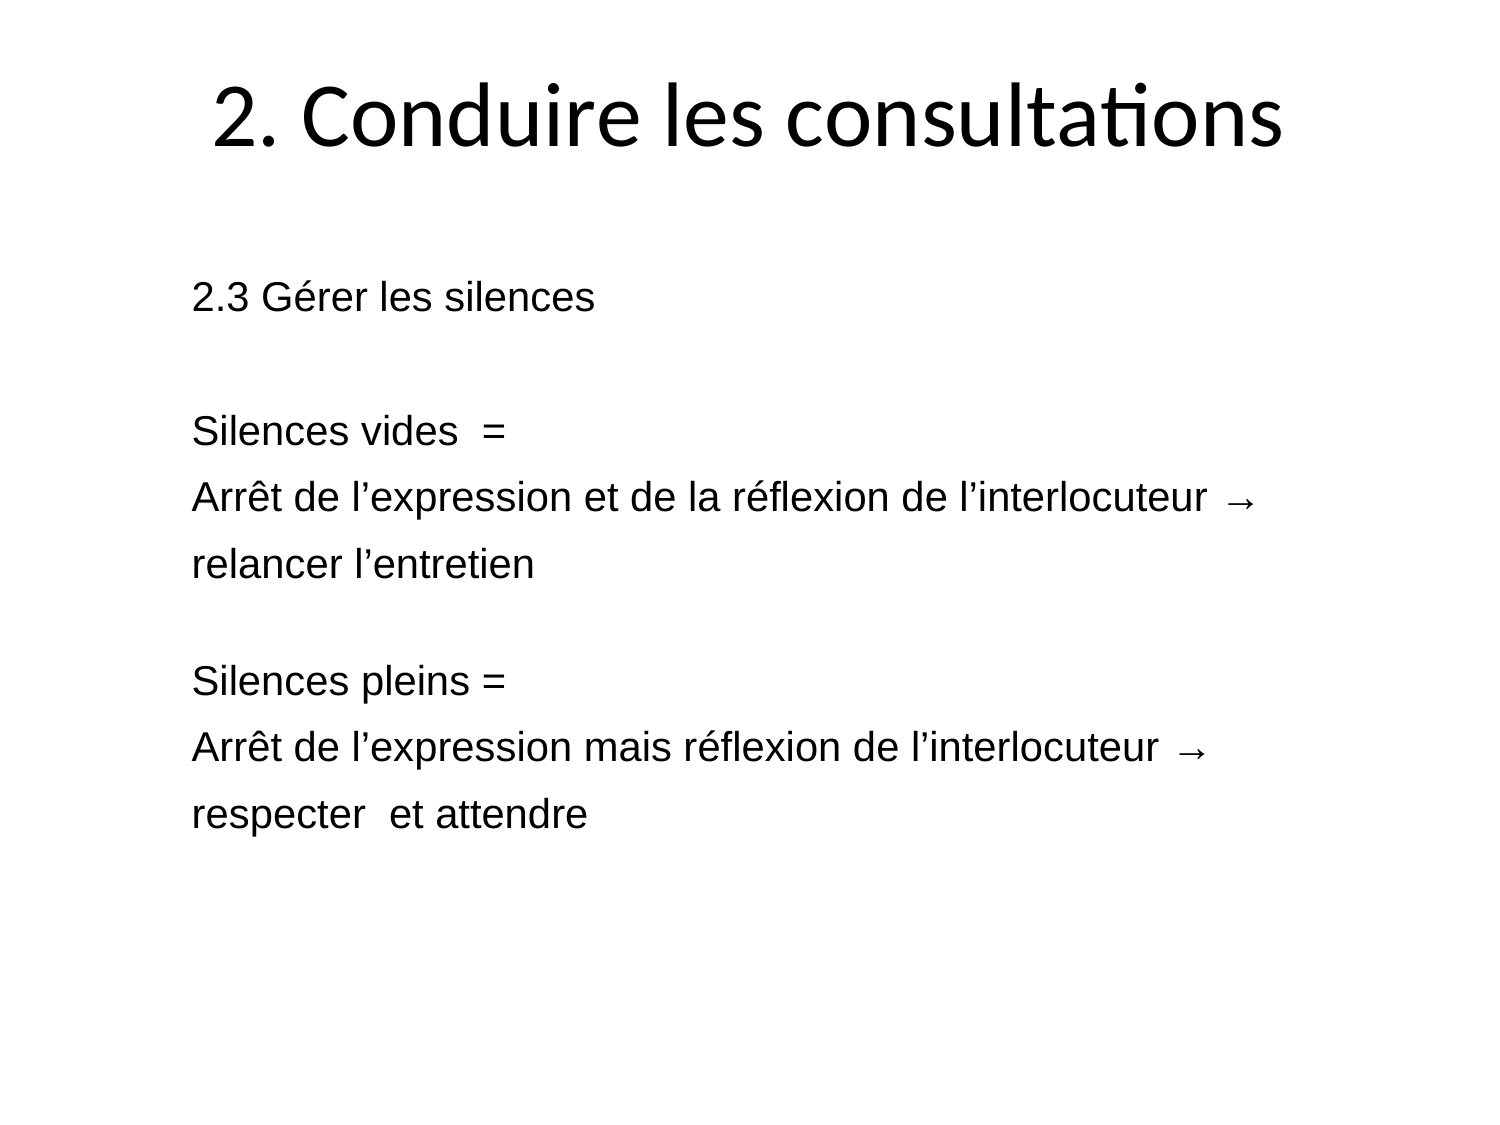

# 2. Conduire les consultations
2.3 Gérer les silences
Silences vides =
Arrêt de l’expression et de la réflexion de l’interlocuteur →
relancer l’entretien
Silences pleins =
Arrêt de l’expression mais réflexion de l’interlocuteur →
respecter et attendre